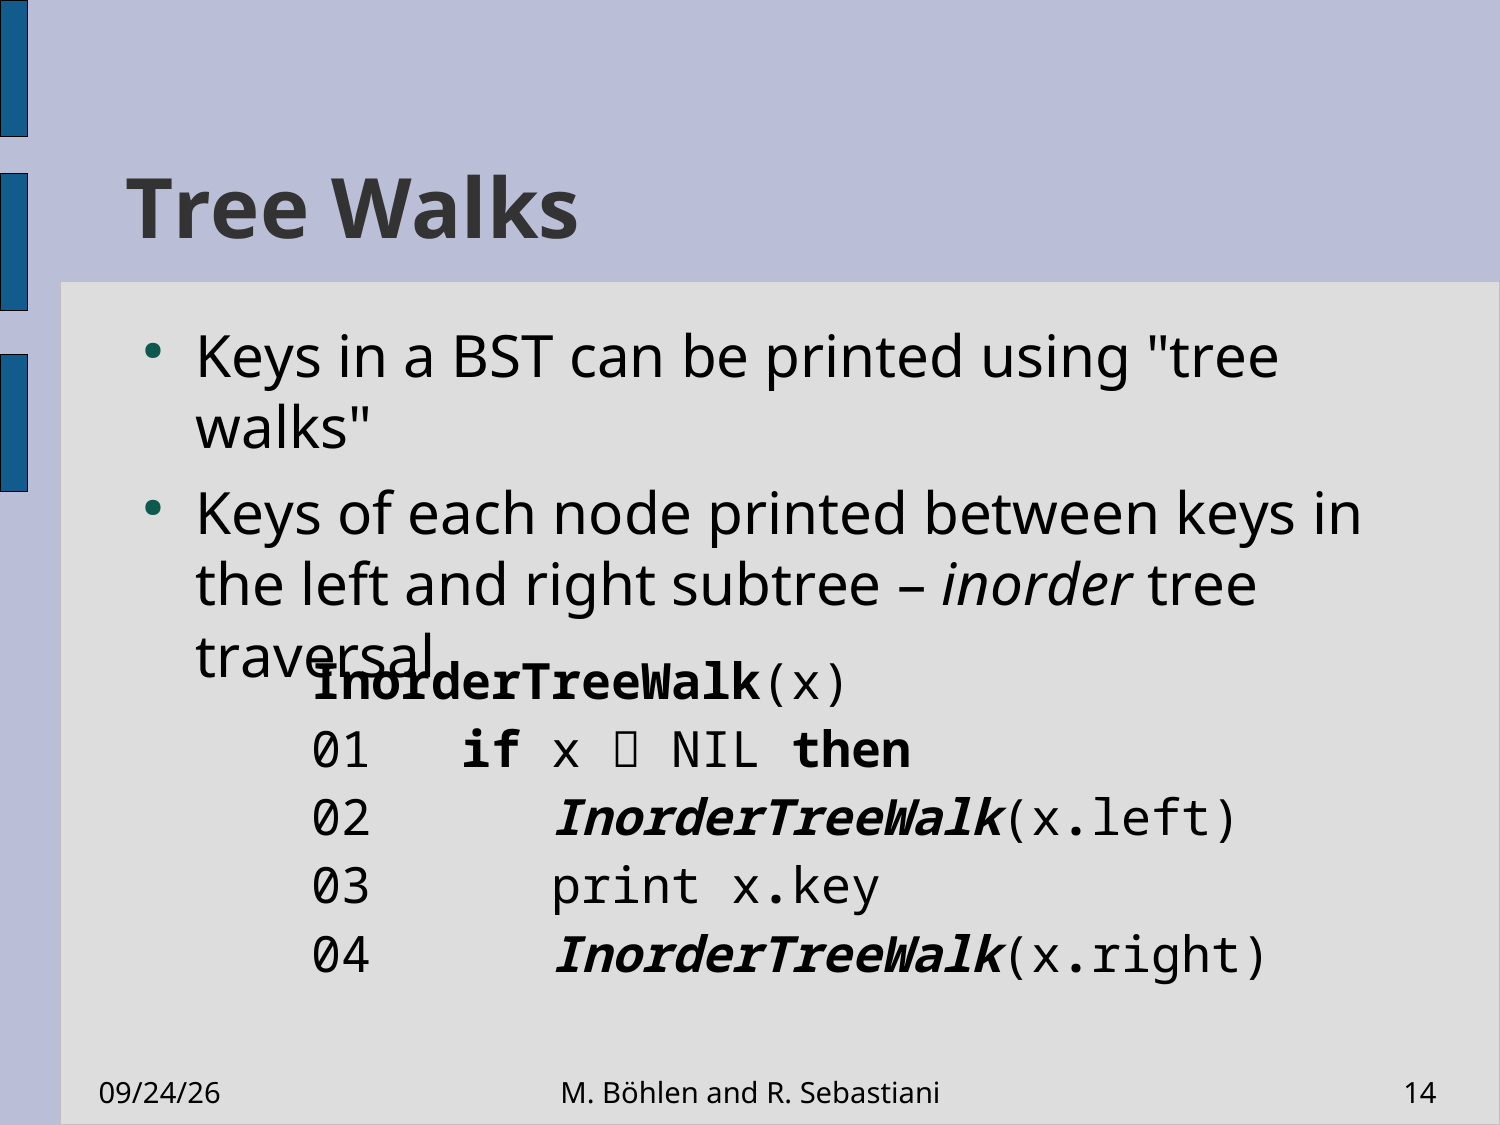

# Tree Walks
Keys in a BST can be printed using "tree walks"
Keys of each node printed between keys in the left and right subtree – inorder tree traversal
InorderTreeWalk(x)
01   if x  NIL then
02   InorderTreeWalk(x.left)
03   print x.key
04   InorderTreeWalk(x.right)
M. Böhlen and R. Sebastiani
14